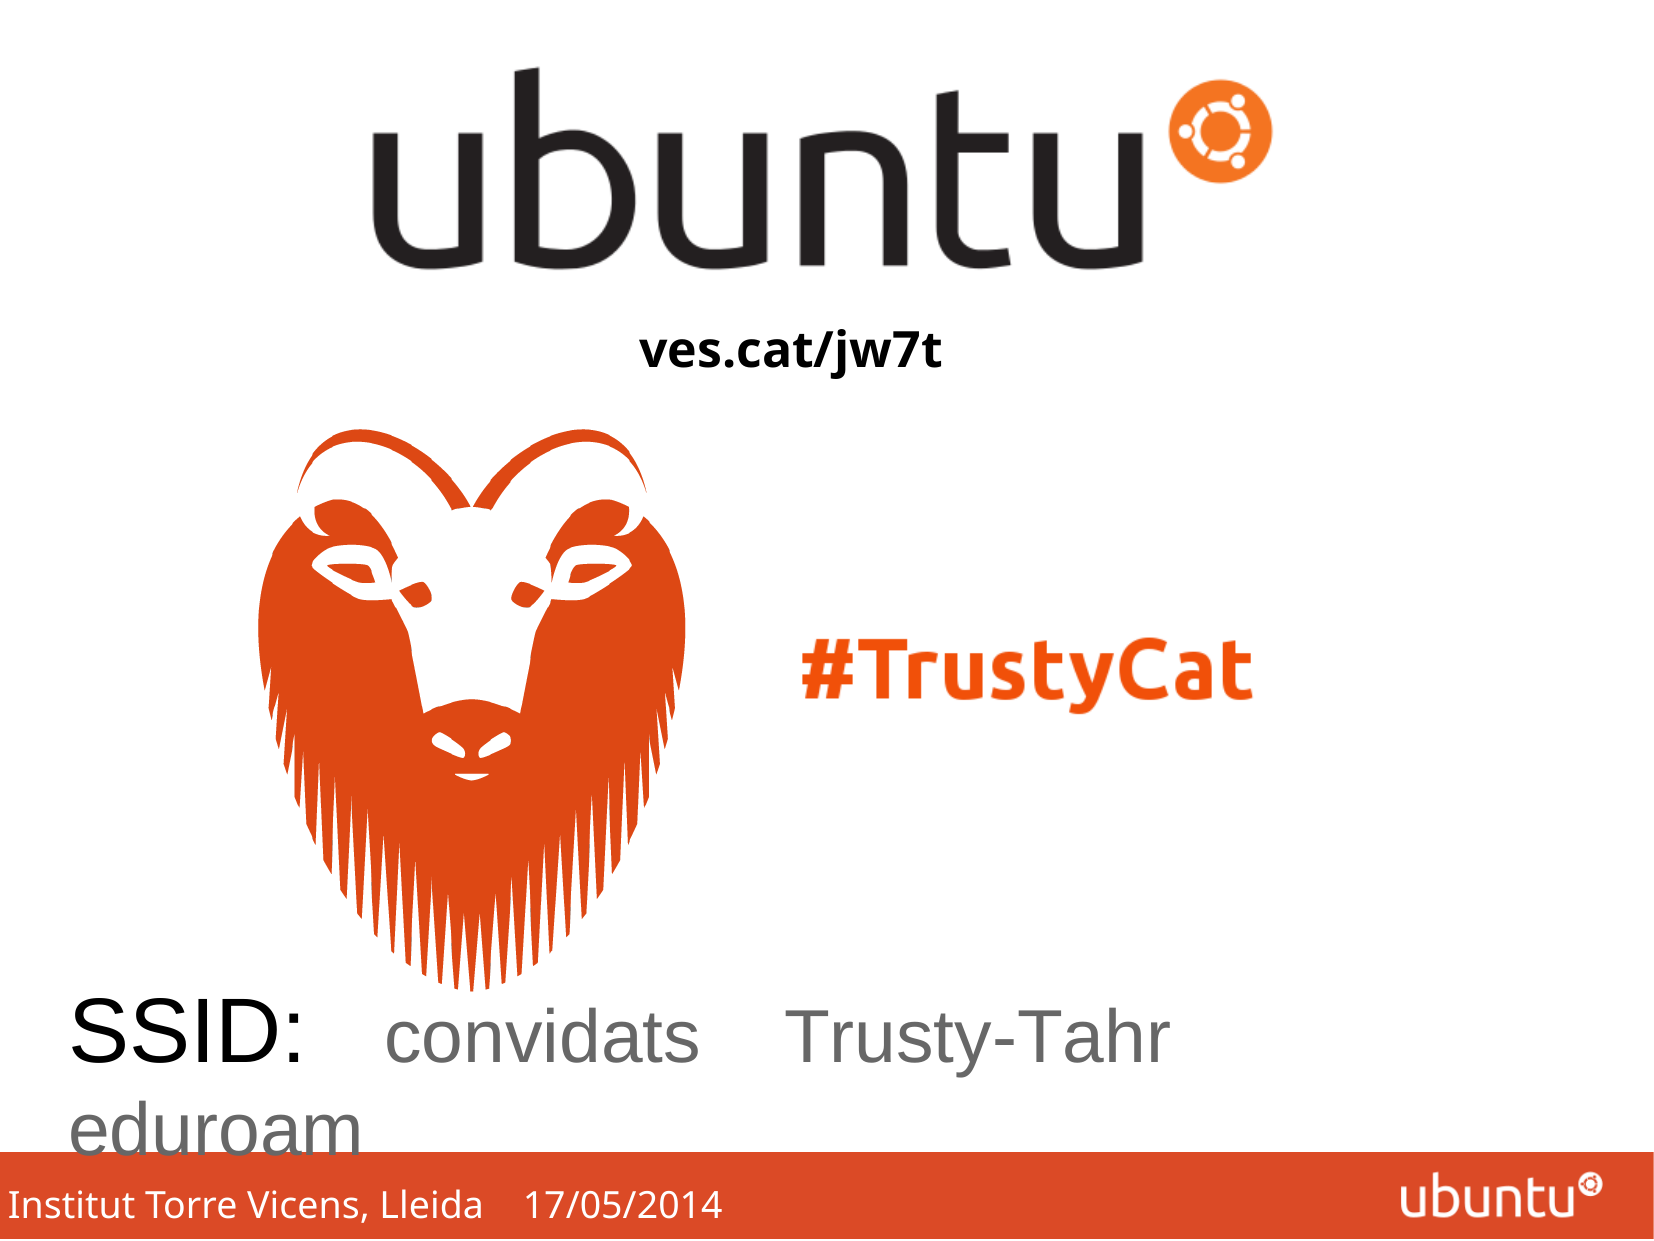

ves.cat/jw7t
SSID: convidats Trusty-Tahr eduroam
Institut Torre Vicens, Lleida 17/05/2014